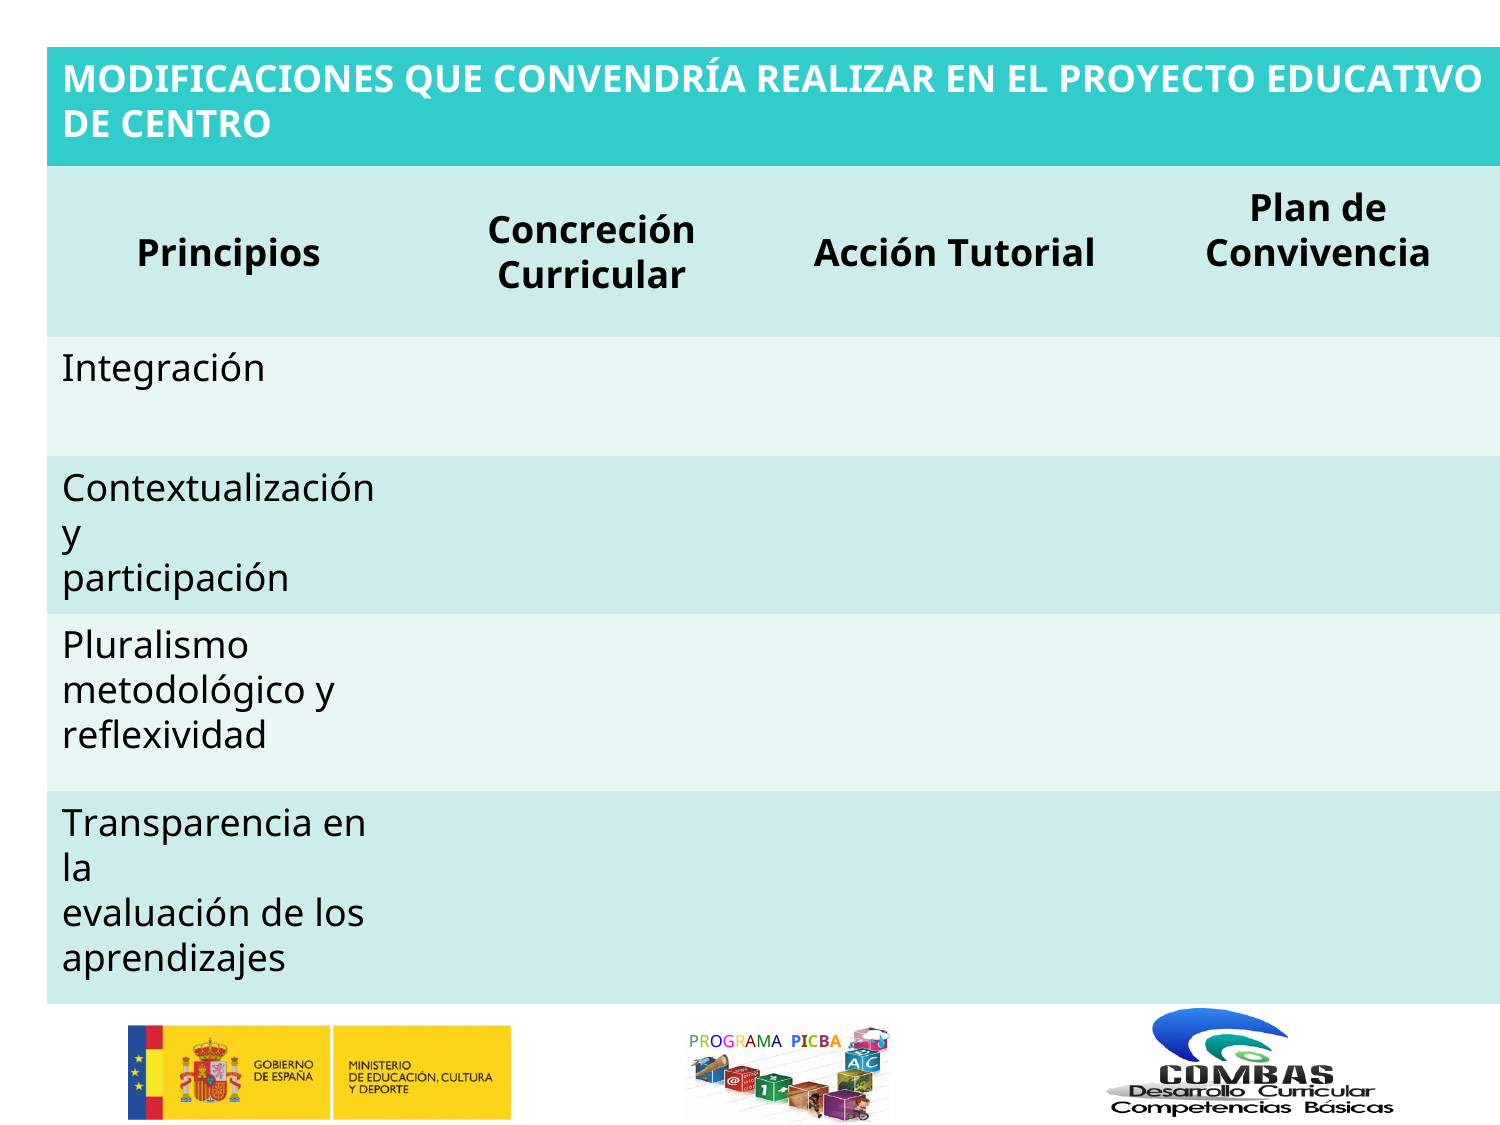

| MODIFICACIONES QUE CONVENDRÍA REALIZAR EN EL PROYECTO EDUCATIVO DE CENTRO | | | |
| --- | --- | --- | --- |
| Principios | Concreción Curricular | Acción Tutorial | Plan de Convivencia |
| Integración | | | |
| Contextualización y participación | | | |
| Pluralismo metodológico y reflexividad | | | |
| Transparencia en la evaluación de los aprendizajes | | | |
PROGRAMA PICBA